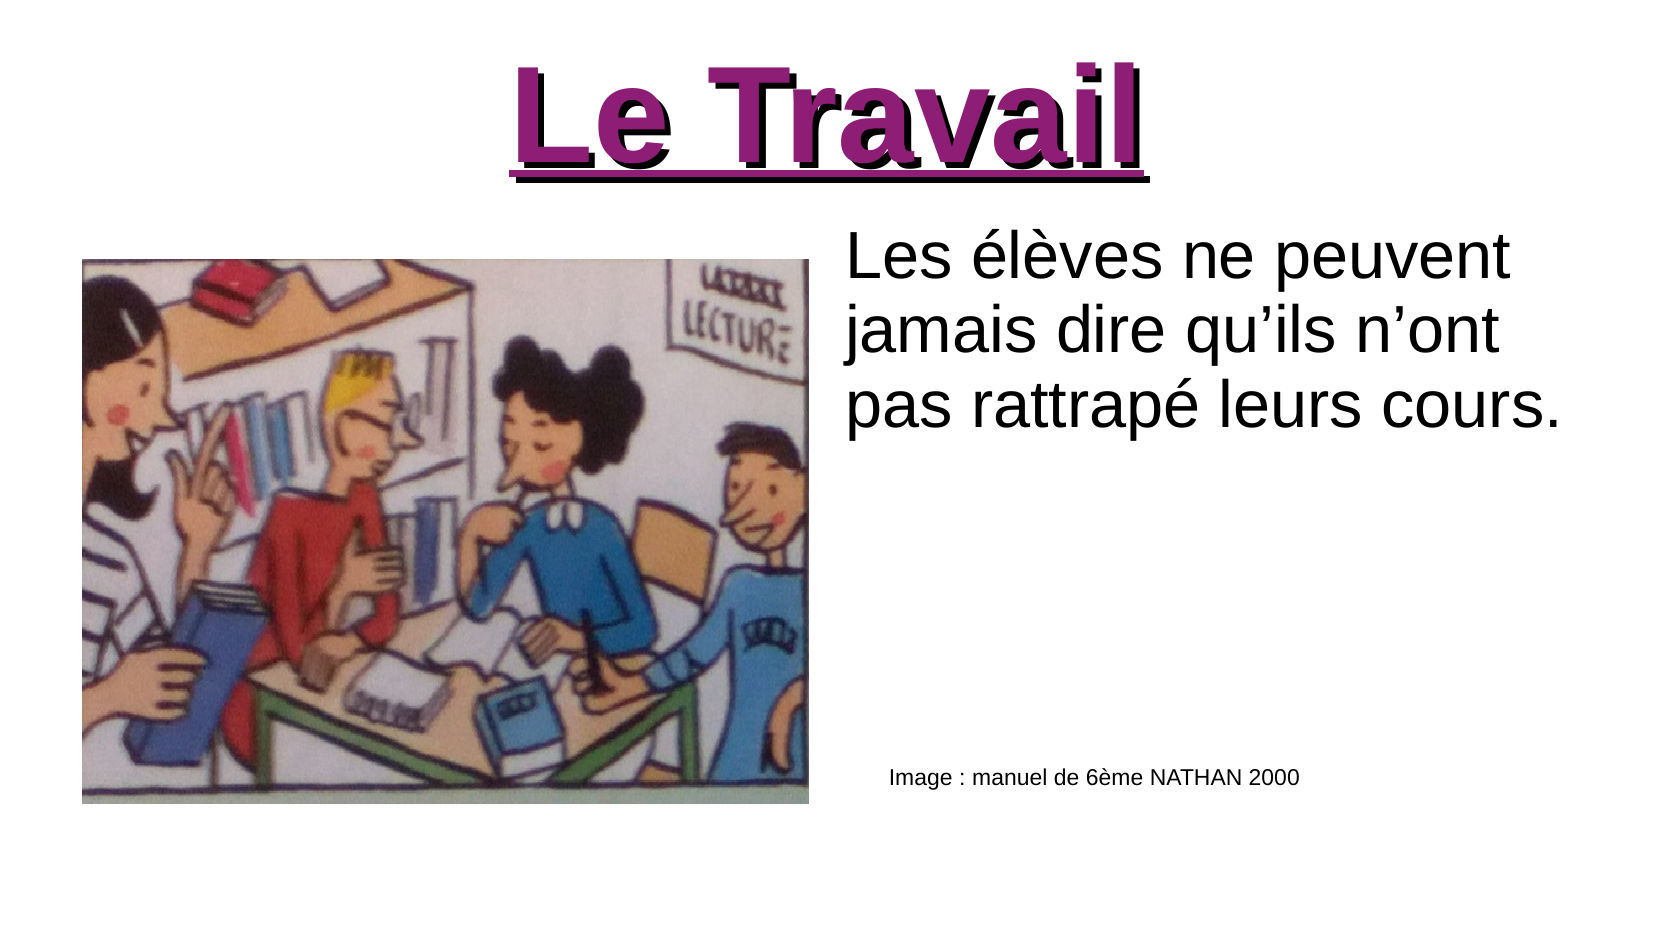

# Le Travail
Les élèves ne peuvent jamais dire qu’ils n’ont pas rattrapé leurs cours.
Image : manuel de 6ème NATHAN 2000